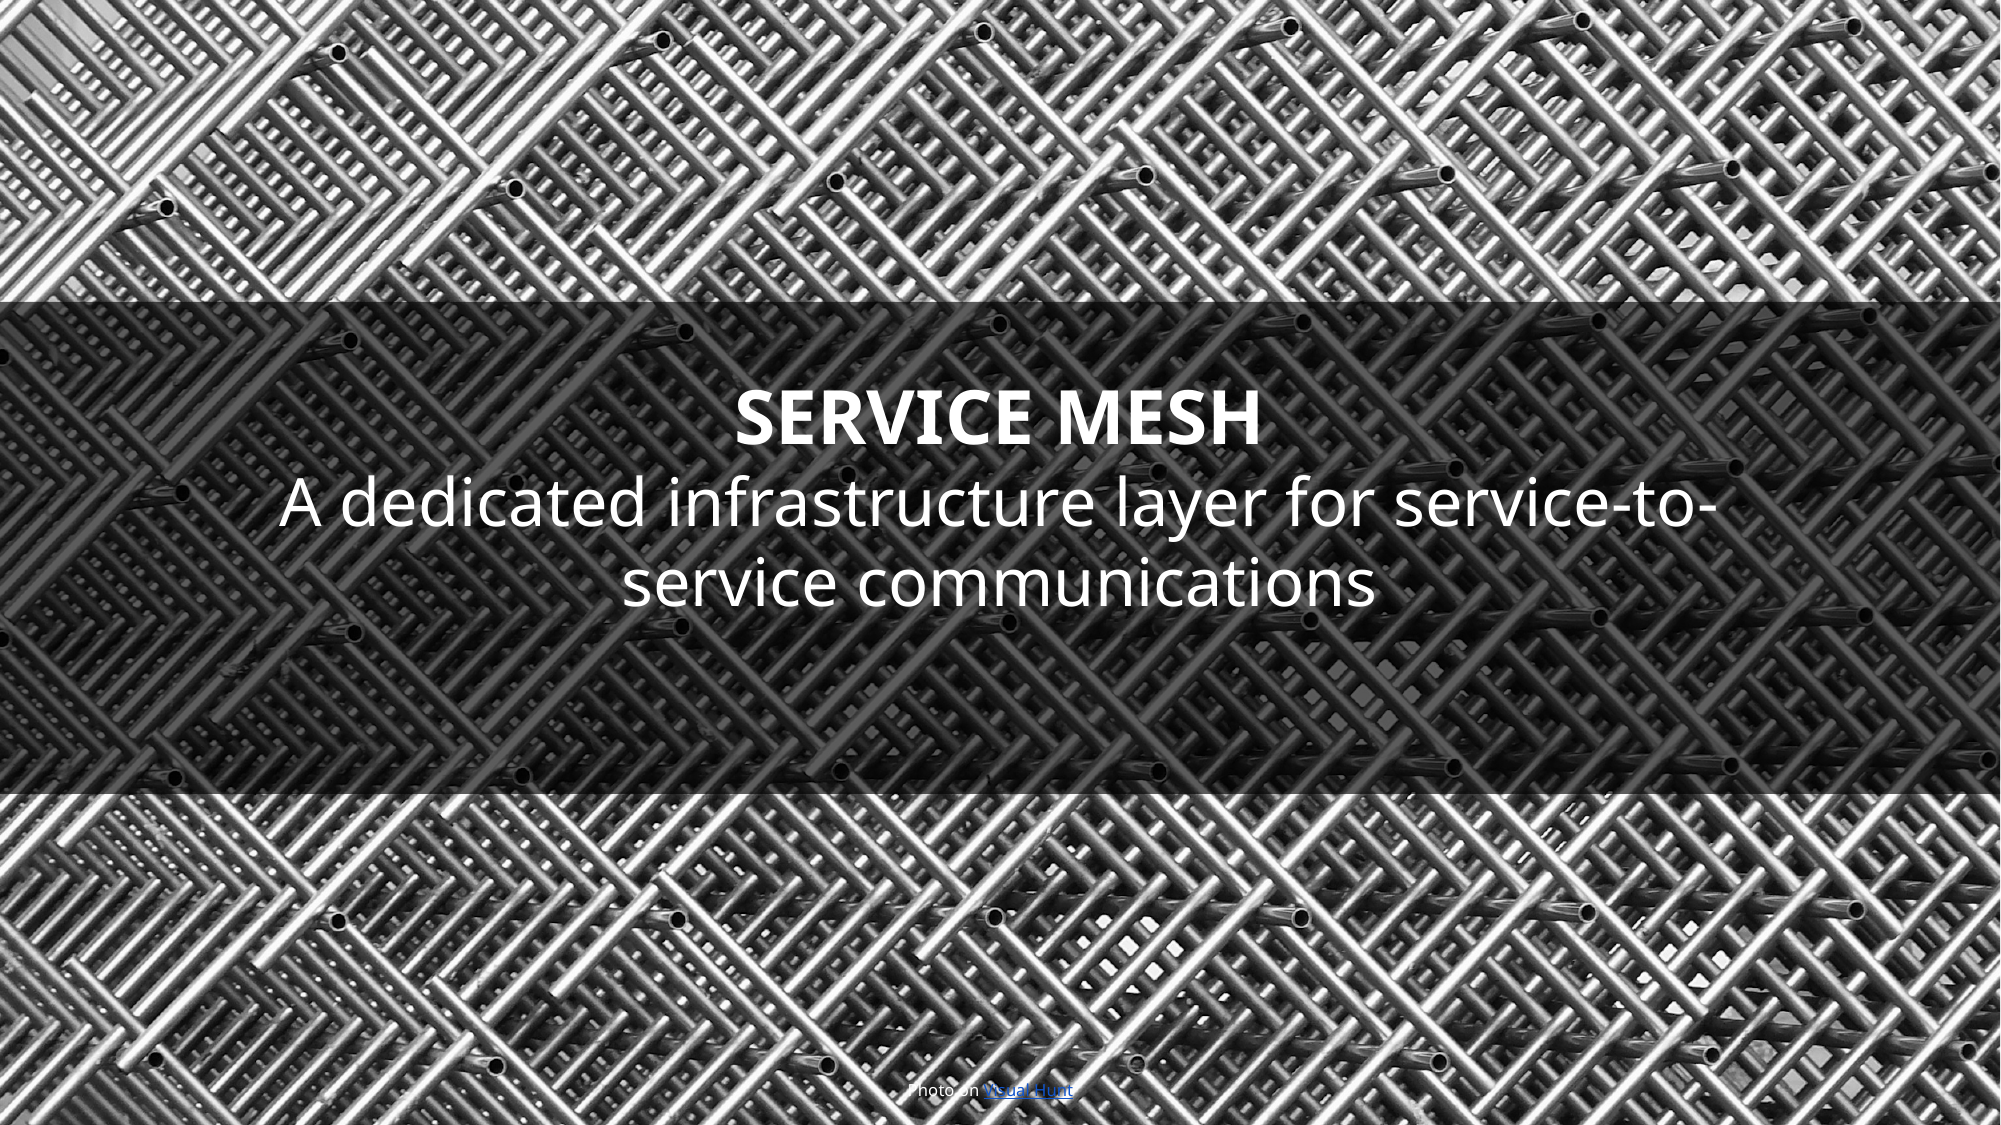

SERVICE MESH
A dedicated infrastructure layer for service-to-service communications
Photo on Visual Hunt